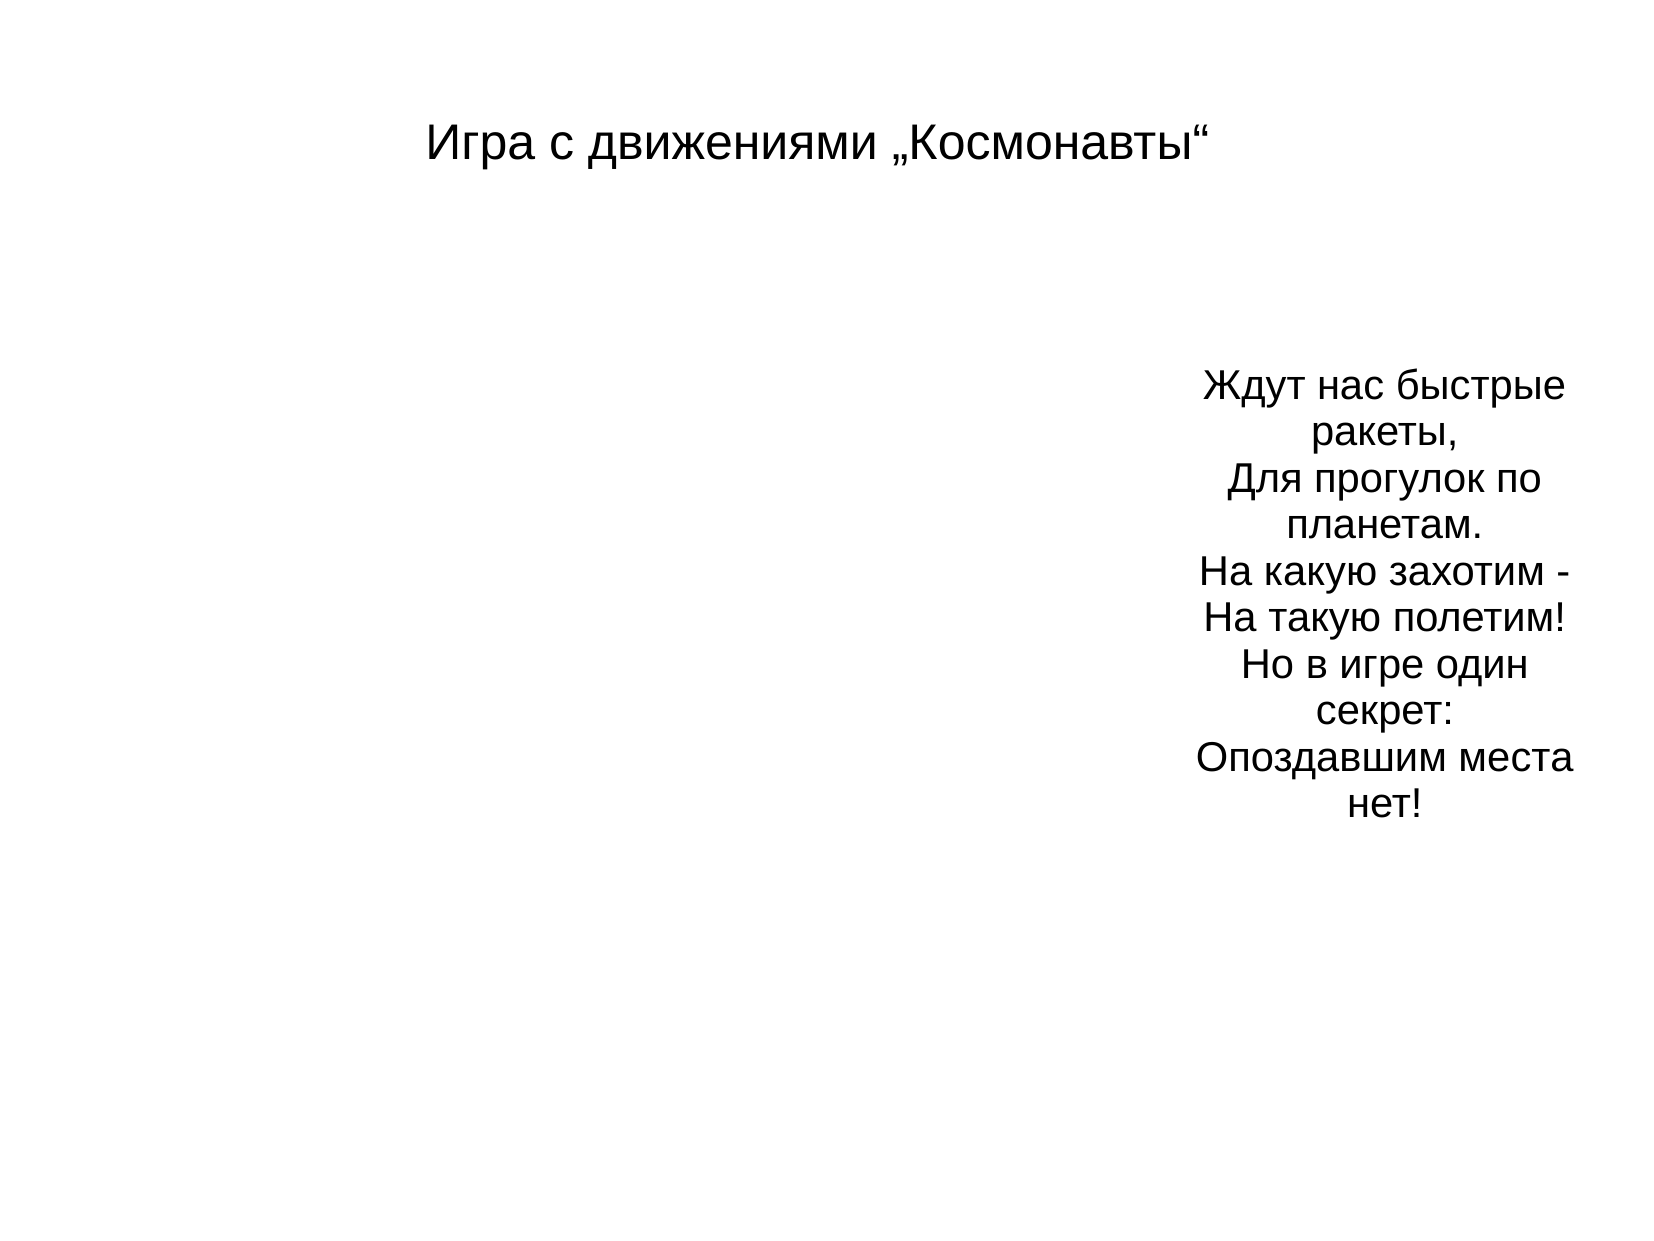

Игра с движениями „Космонавты“
Ждут нас быстрые ракеты,
Для прогулок по планетам.
На какую захотим -
На такую полетим!
Но в игре один секрет:
Опоздавшим места нет!